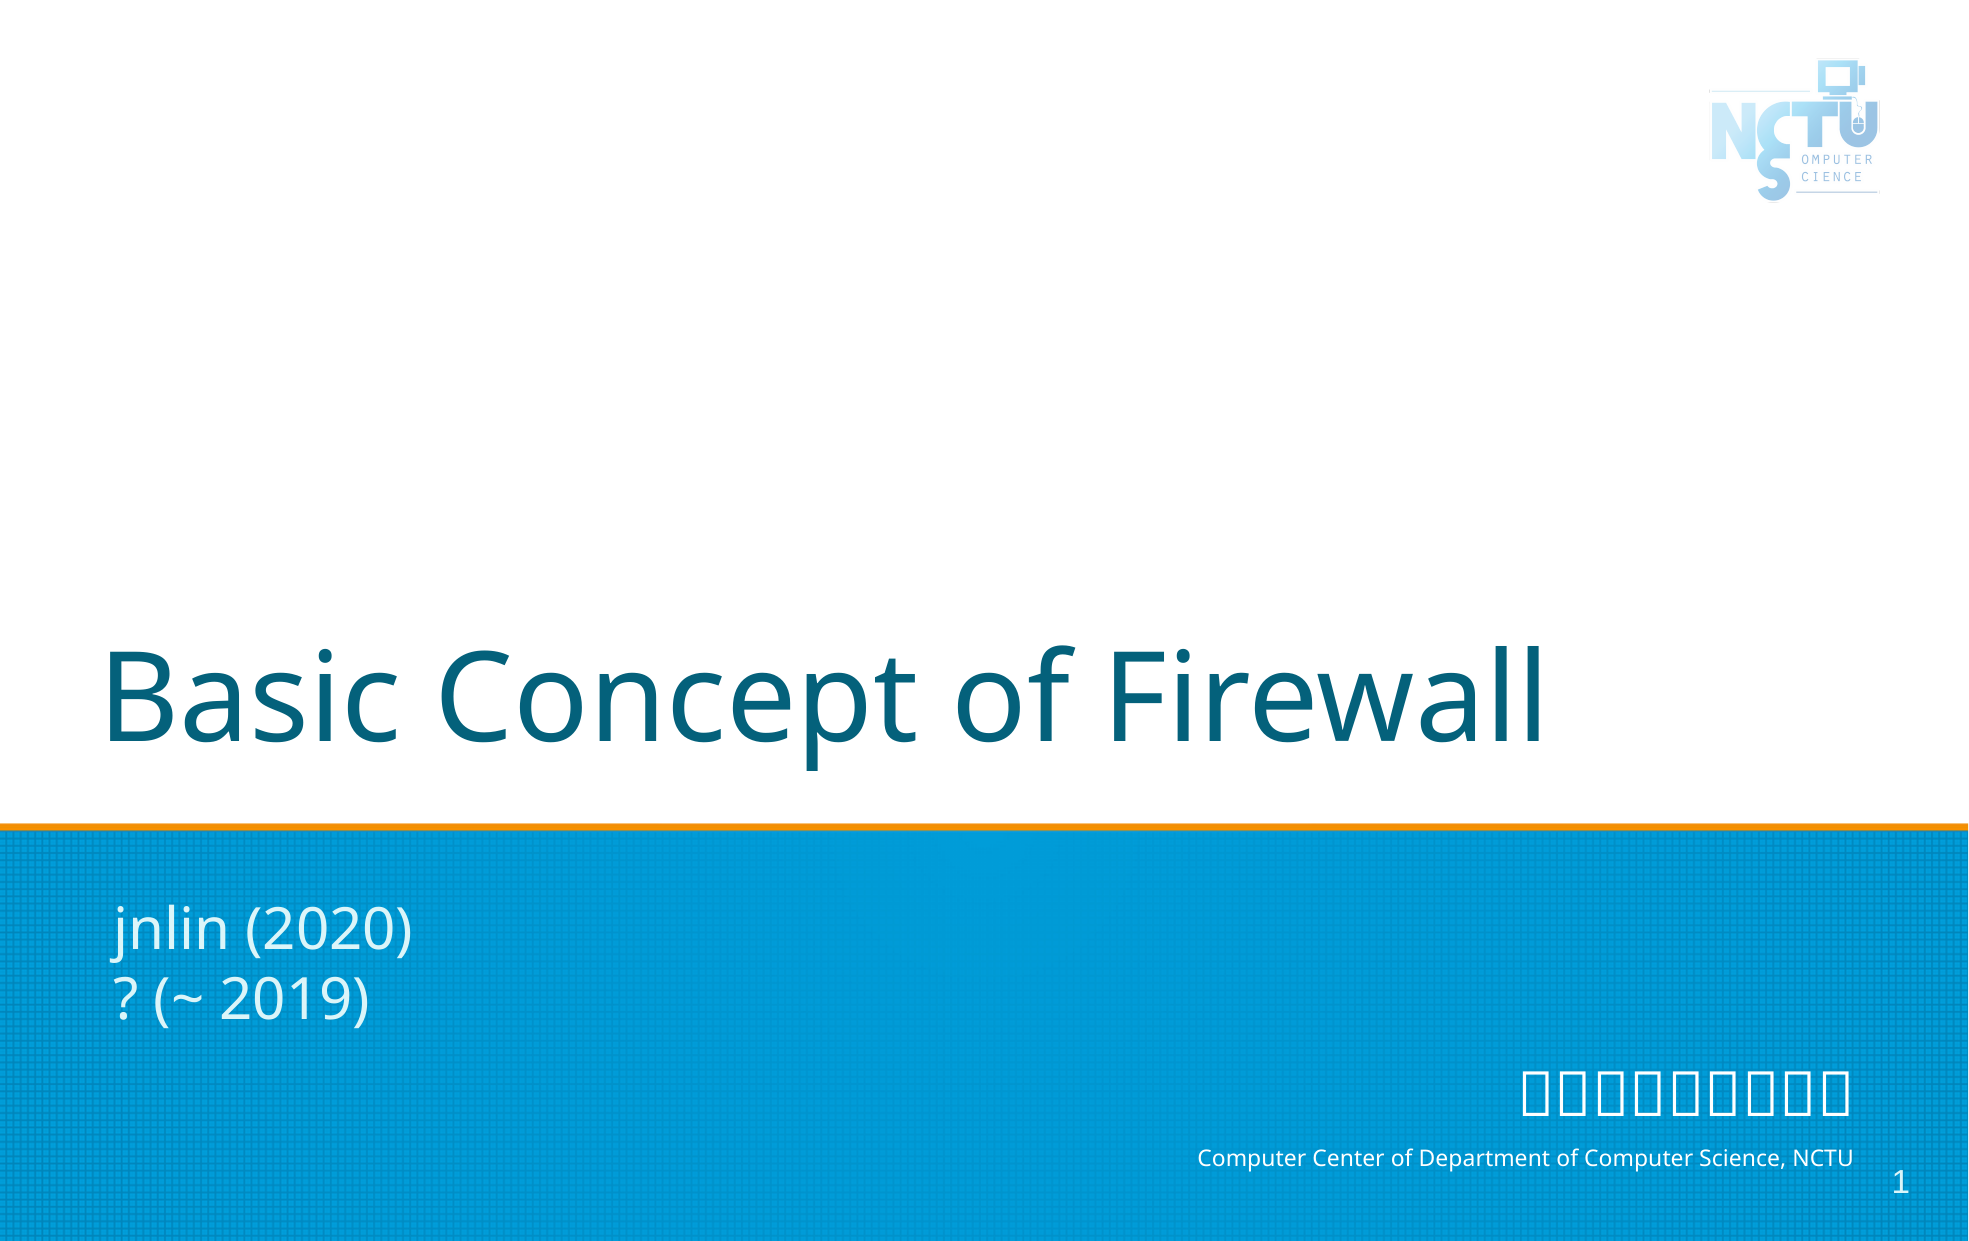

# Basic Concept of Firewall
jnlin (2020)
? (~ 2019)